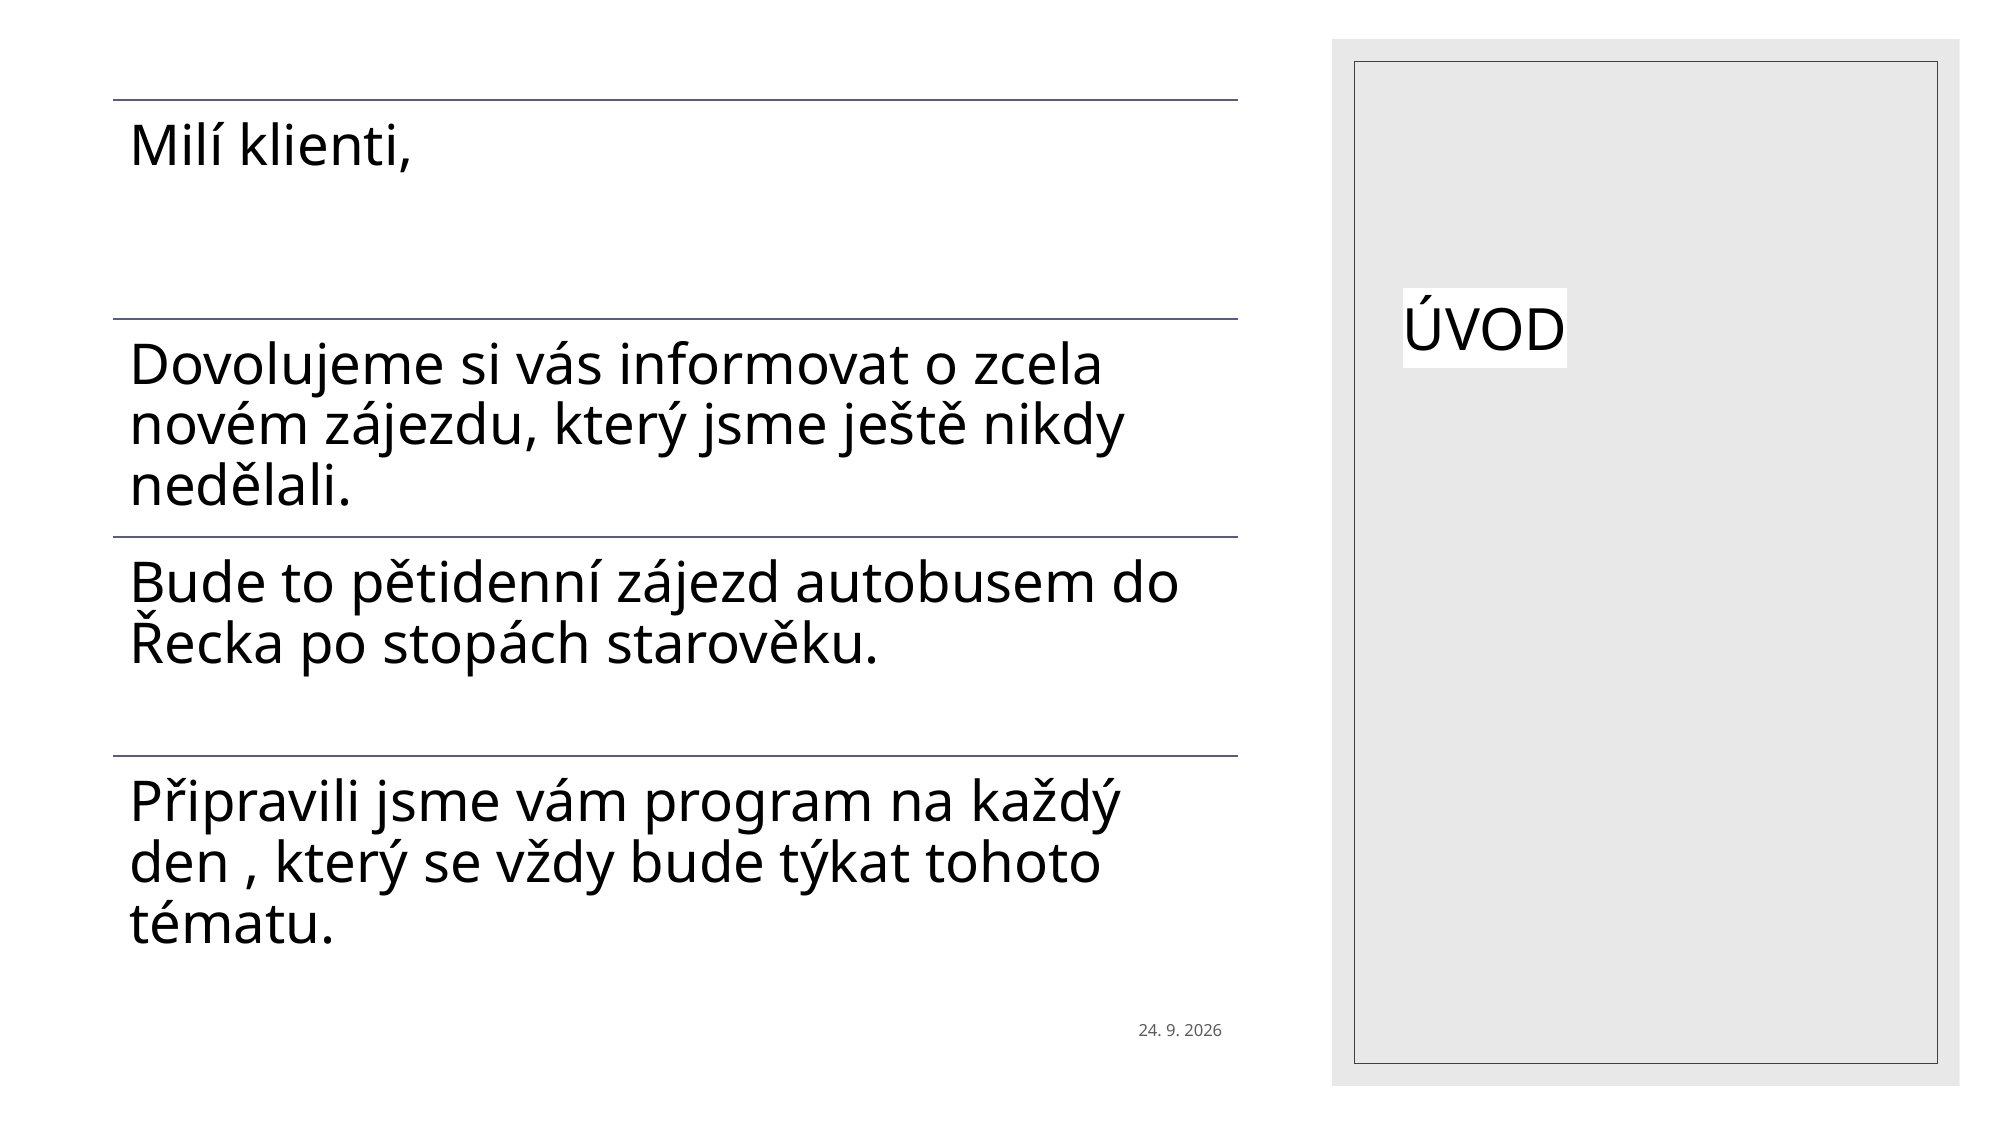

# ÚVOD
Milí klienti,
Dovolujeme si vás informovat o zcela novém zájezdu, který jsme ještě nikdy nedělali.
Bude to pětidenní zájezd autobusem do Řecka po stopách starověku.
Připravili jsme vám program na každý den , který se vždy bude týkat tohoto tématu.